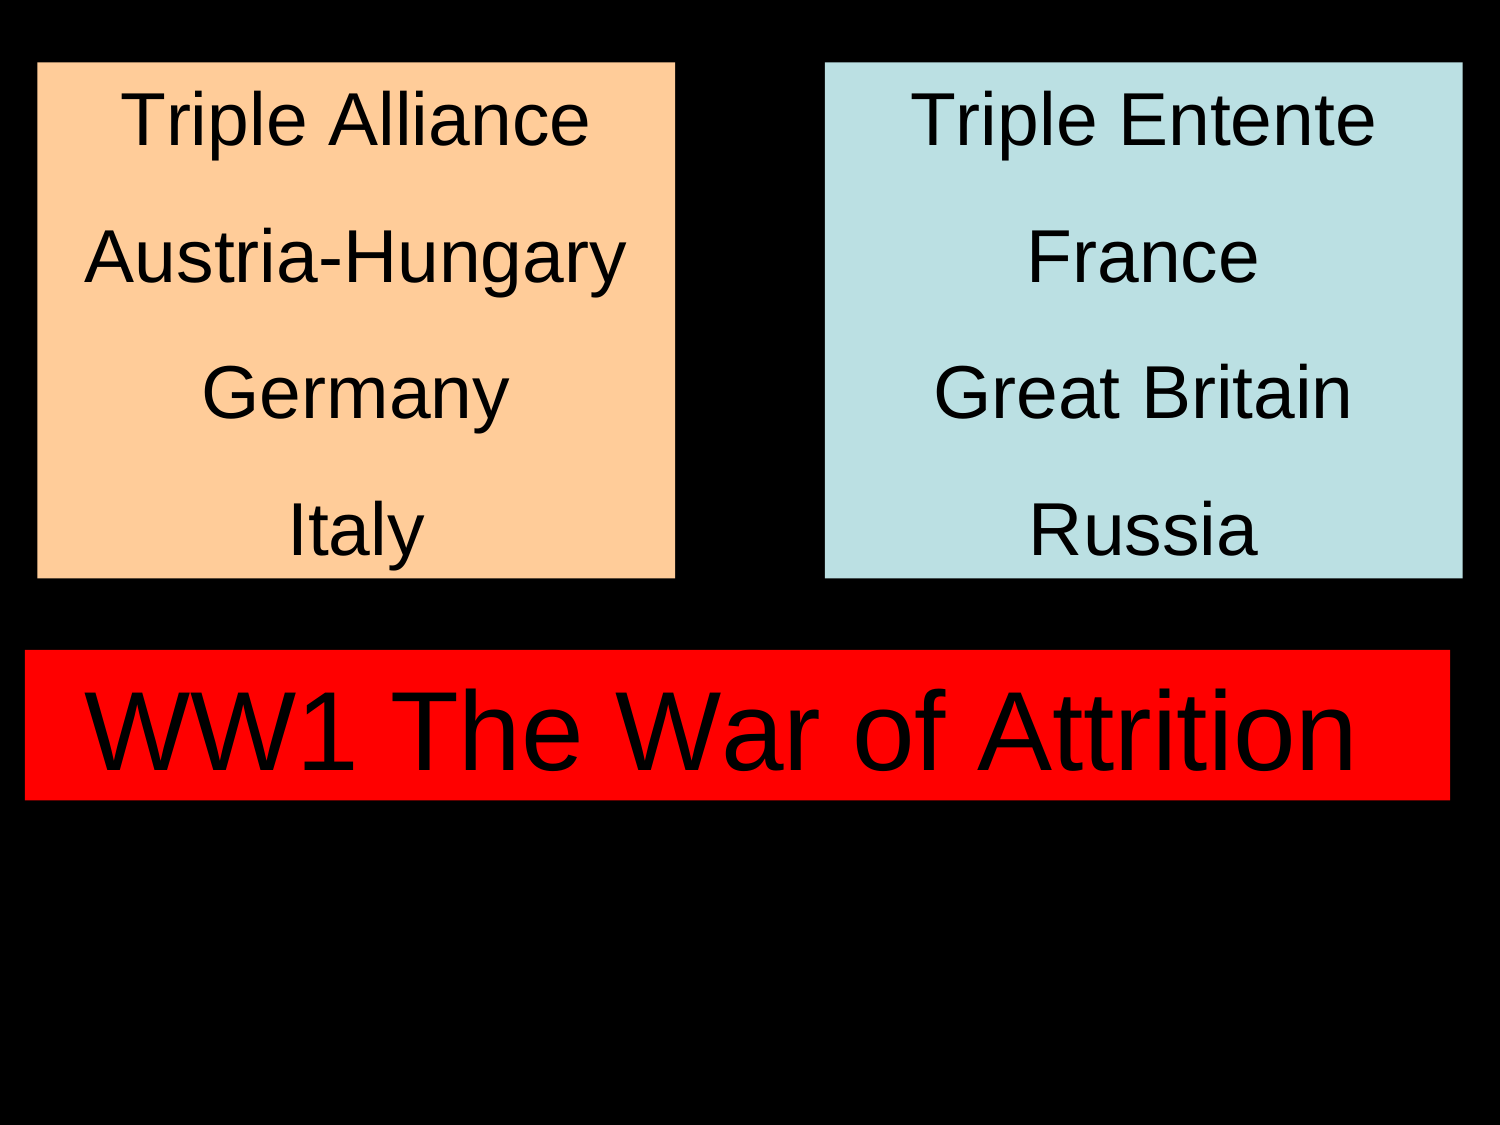

Triple Alliance
Austria-Hungary
Germany
Italy
Triple Entente
France
Great Britain
Russia
WW1 The War of Attrition